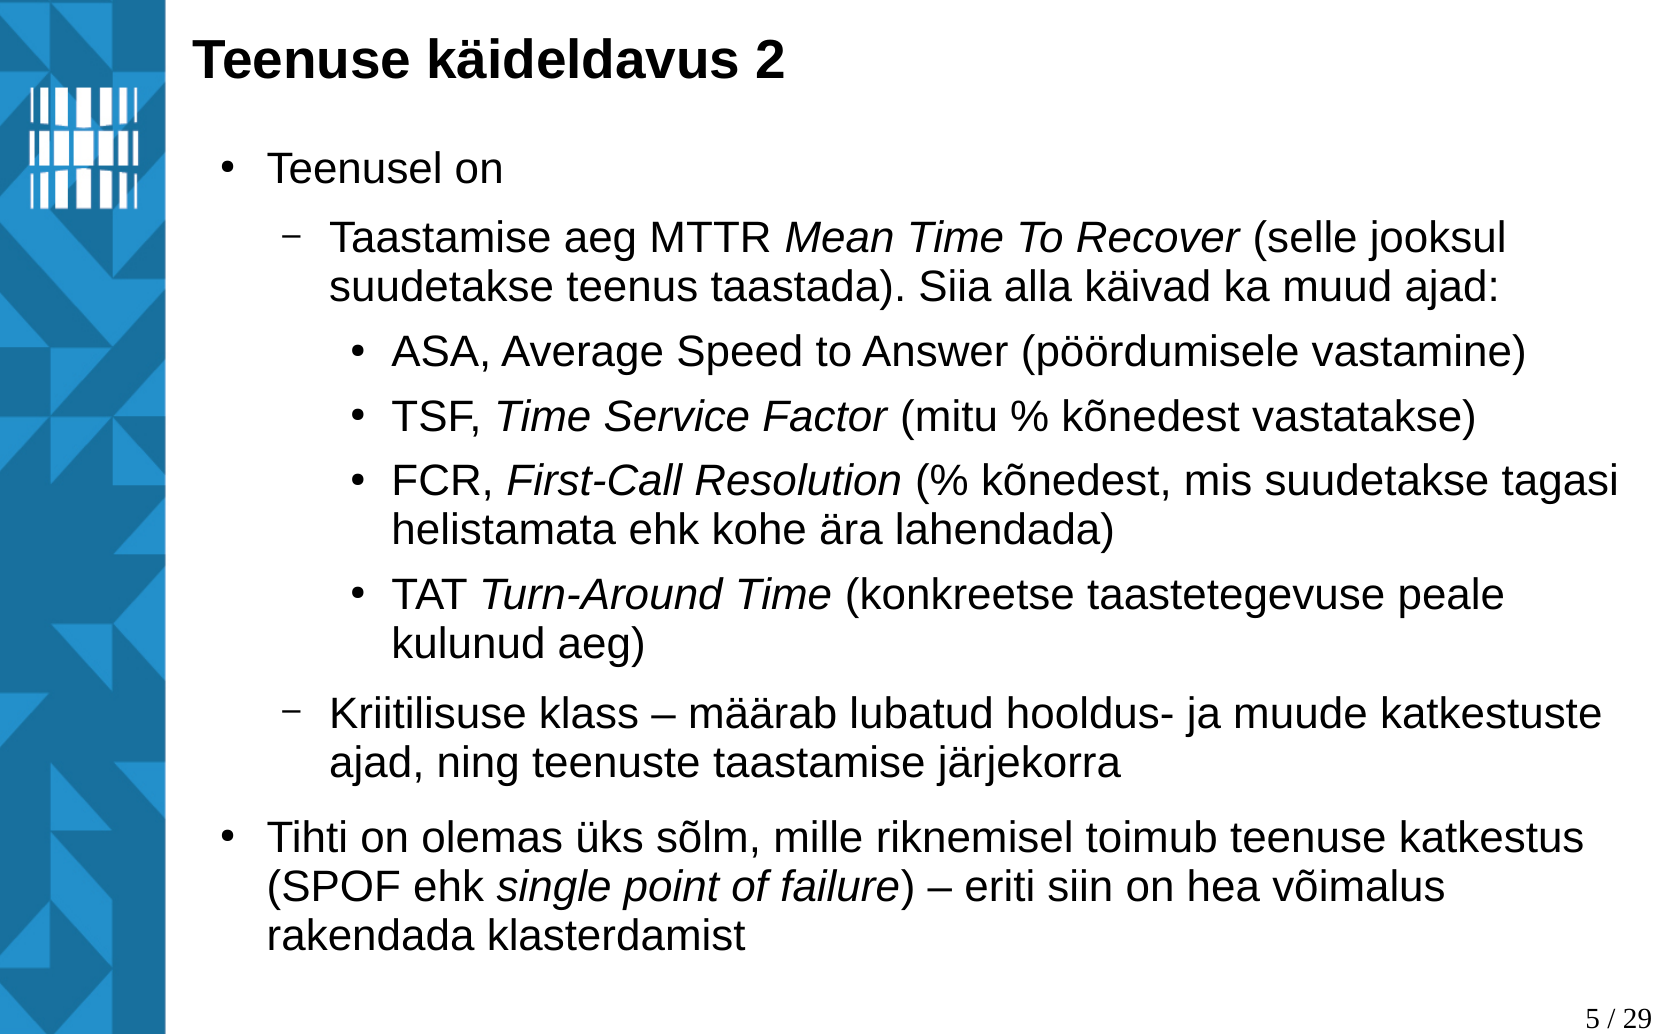

# Teenuse käideldavus 2
Teenusel on
Taastamise aeg MTTR Mean Time To Recover (selle jooksul suudetakse teenus taastada). Siia alla käivad ka muud ajad:
ASA, Average Speed to Answer (pöördumisele vastamine)
TSF, Time Service Factor (mitu % kõnedest vastatakse)
FCR, First-Call Resolution (% kõnedest, mis suudetakse tagasi helistamata ehk kohe ära lahendada)
TAT Turn-Around Time (konkreetse taastetegevuse peale kulunud aeg)
Kriitilisuse klass – määrab lubatud hooldus- ja muude katkestuste ajad, ning teenuste taastamise järjekorra
Tihti on olemas üks sõlm, mille riknemisel toimub teenuse katkestus (SPOF ehk single point of failure) – eriti siin on hea võimalus rakendada klasterdamist
5